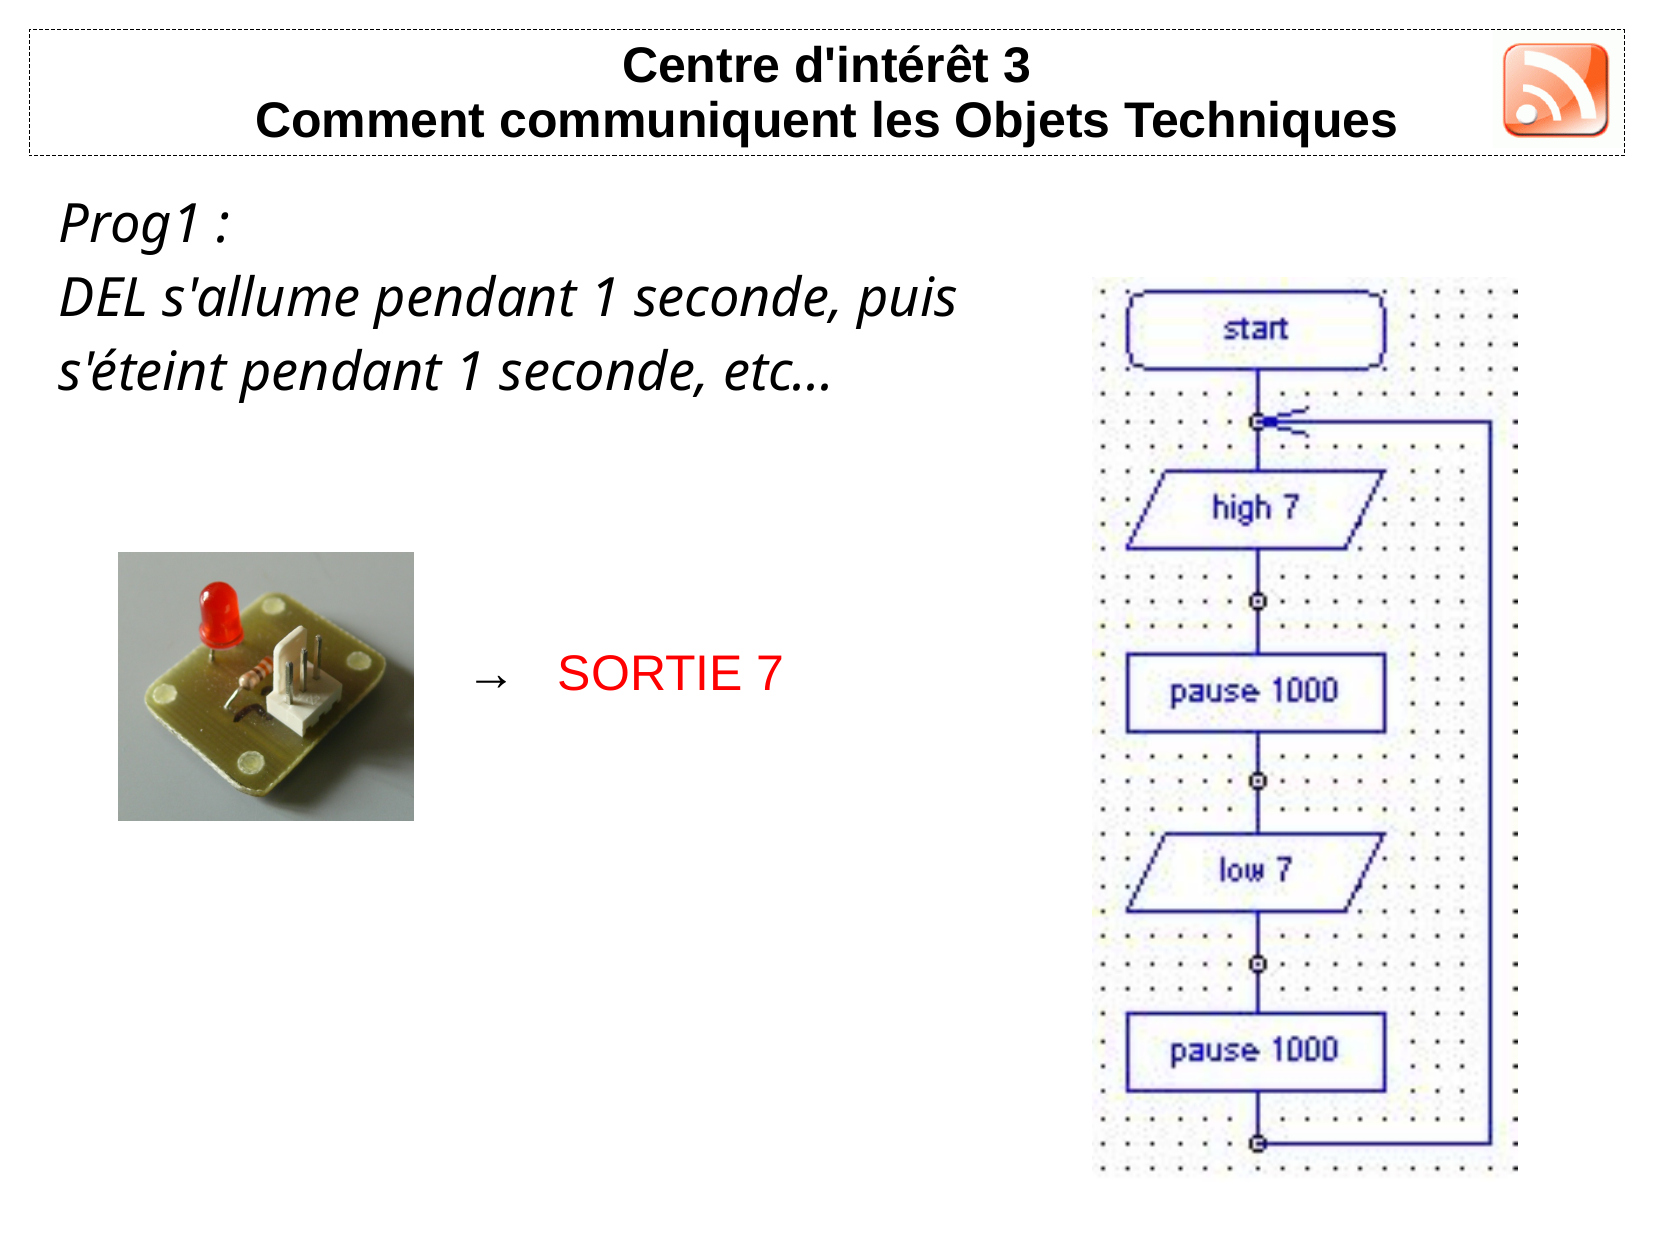

Centre d'intérêt 3
Comment communiquent les Objets Techniques
Prog1 :
DEL s'allume pendant 1 seconde, puis s'éteint pendant 1 seconde, etc...
→ SORTIE 7